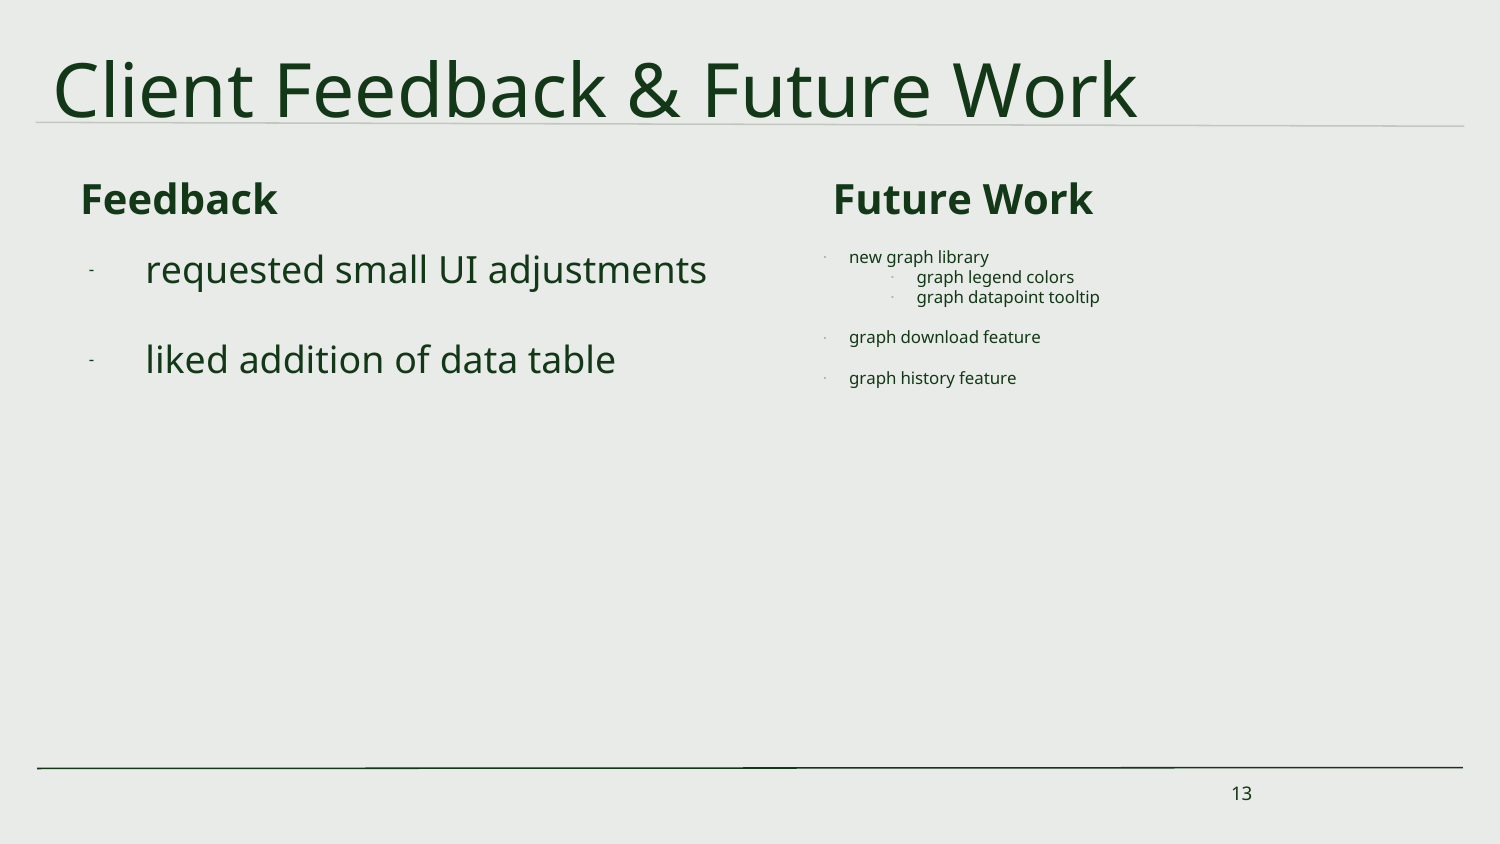

Client Feedback & Future Work
Feedback
Future Work
# requested small UI adjustments
liked addition of data table
new graph library
graph legend colors
graph datapoint tooltip
graph download feature
graph history feature
12